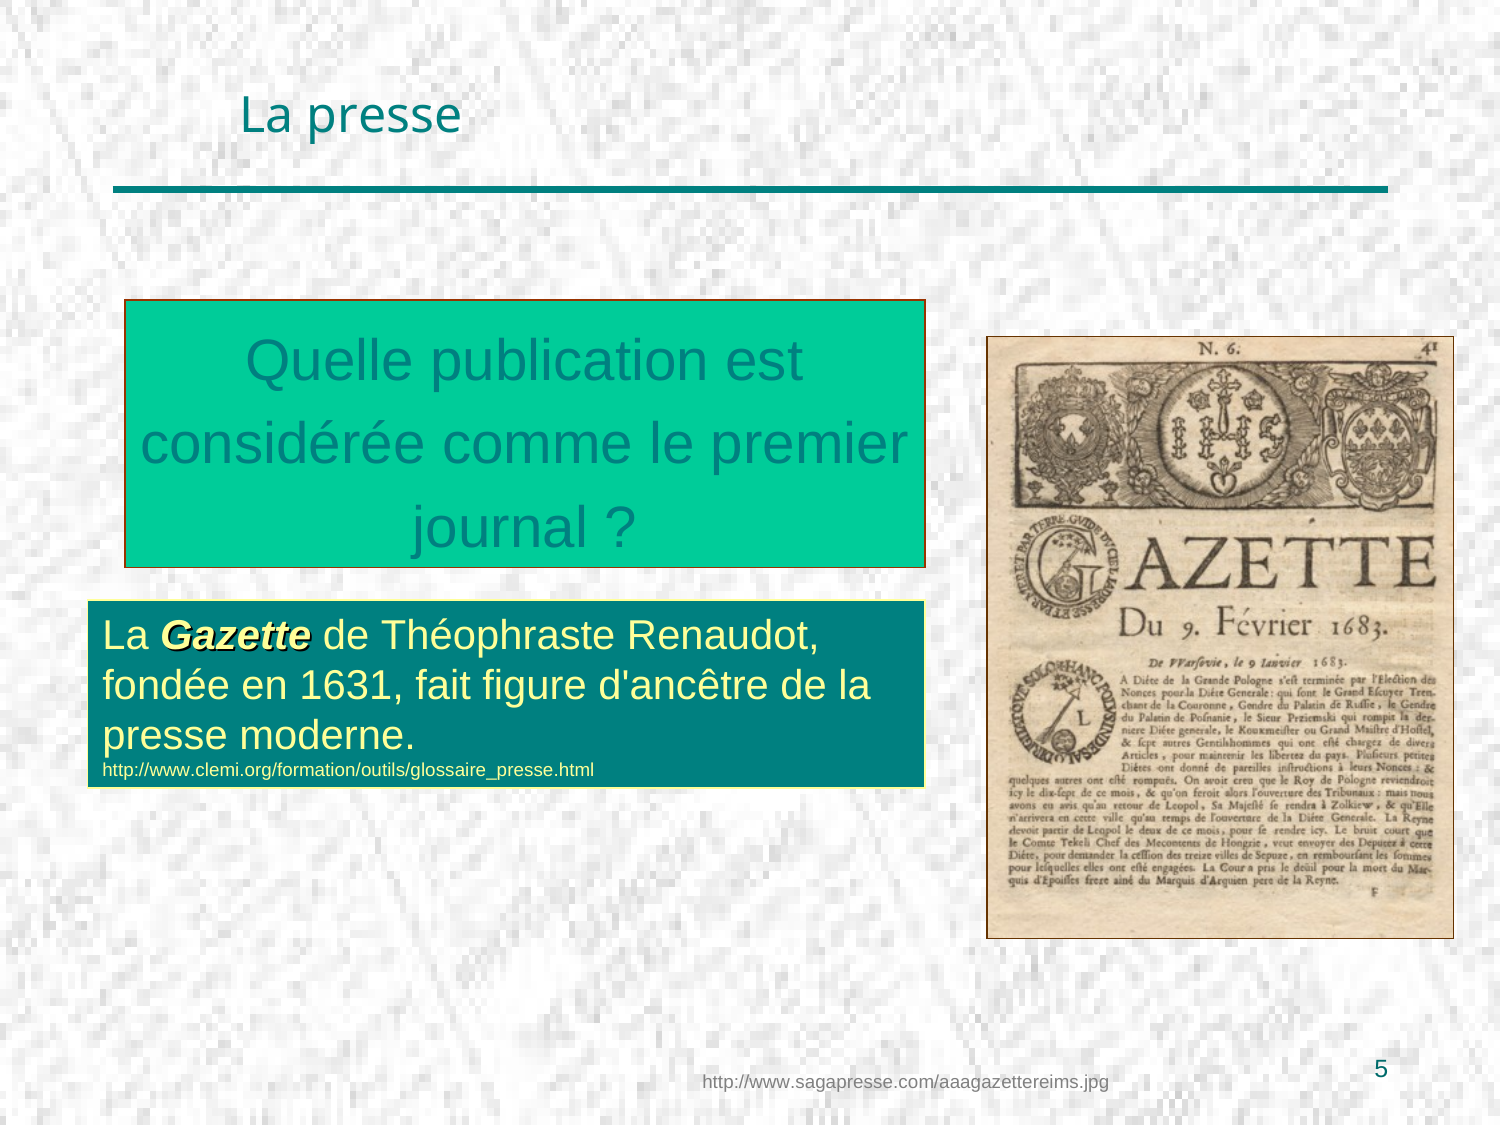

La presse
Quelle publication est considérée comme le premier journal ?
La Gazette de Théophraste Renaudot, fondée en 1631, fait figure d'ancêtre de la presse moderne.	 http://www.clemi.org/formation/outils/glossaire_presse.html
5
http://www.sagapresse.com/aaagazettereims.jpg